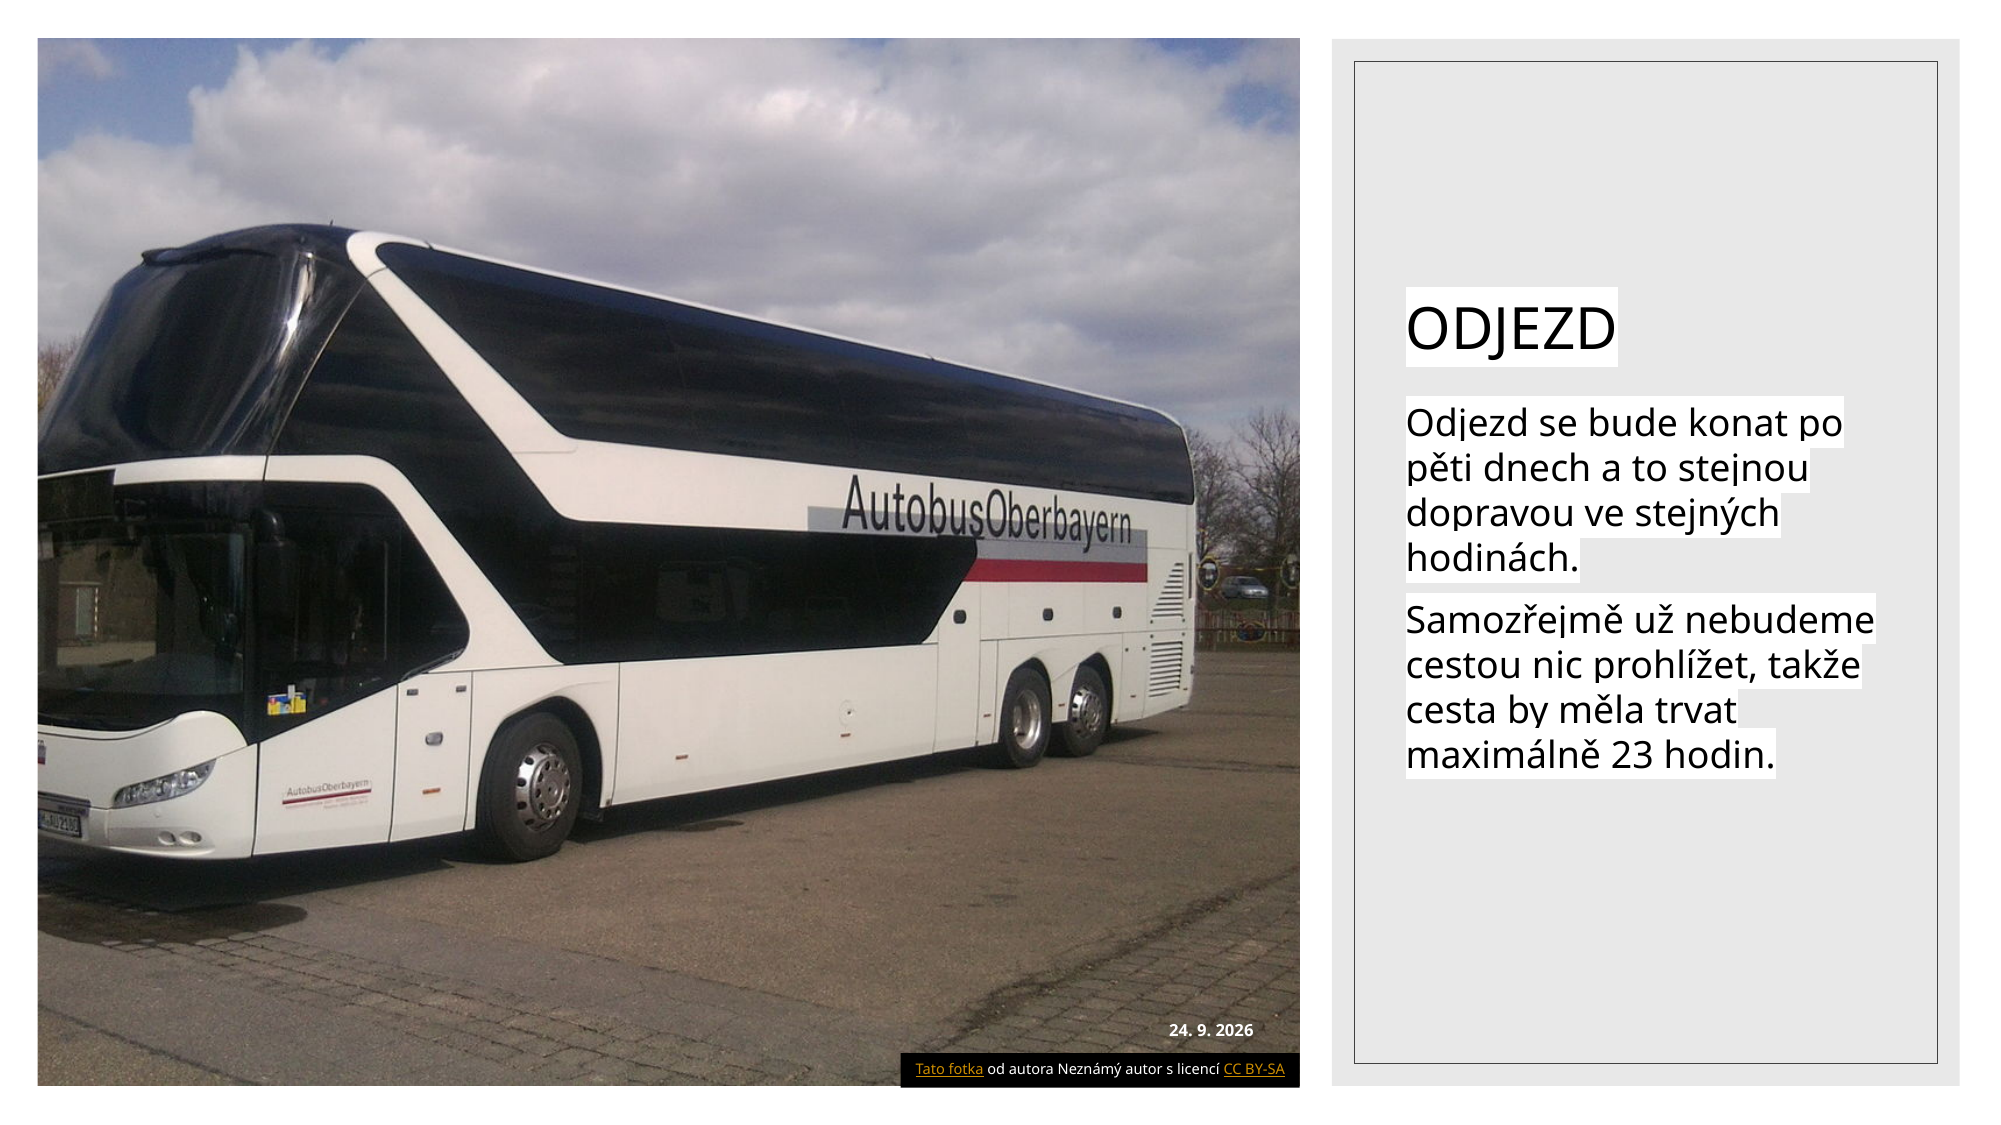

# ODJEZD
Odjezd se bude konat po pěti dnech a to stejnou dopravou ve stejných hodinách.
Samozřejmě už nebudeme cestou nic prohlížet, takže cesta by měla trvat maximálně 23 hodin.
Tato fotka od autora Neznámý autor s licencí CC BY-SA